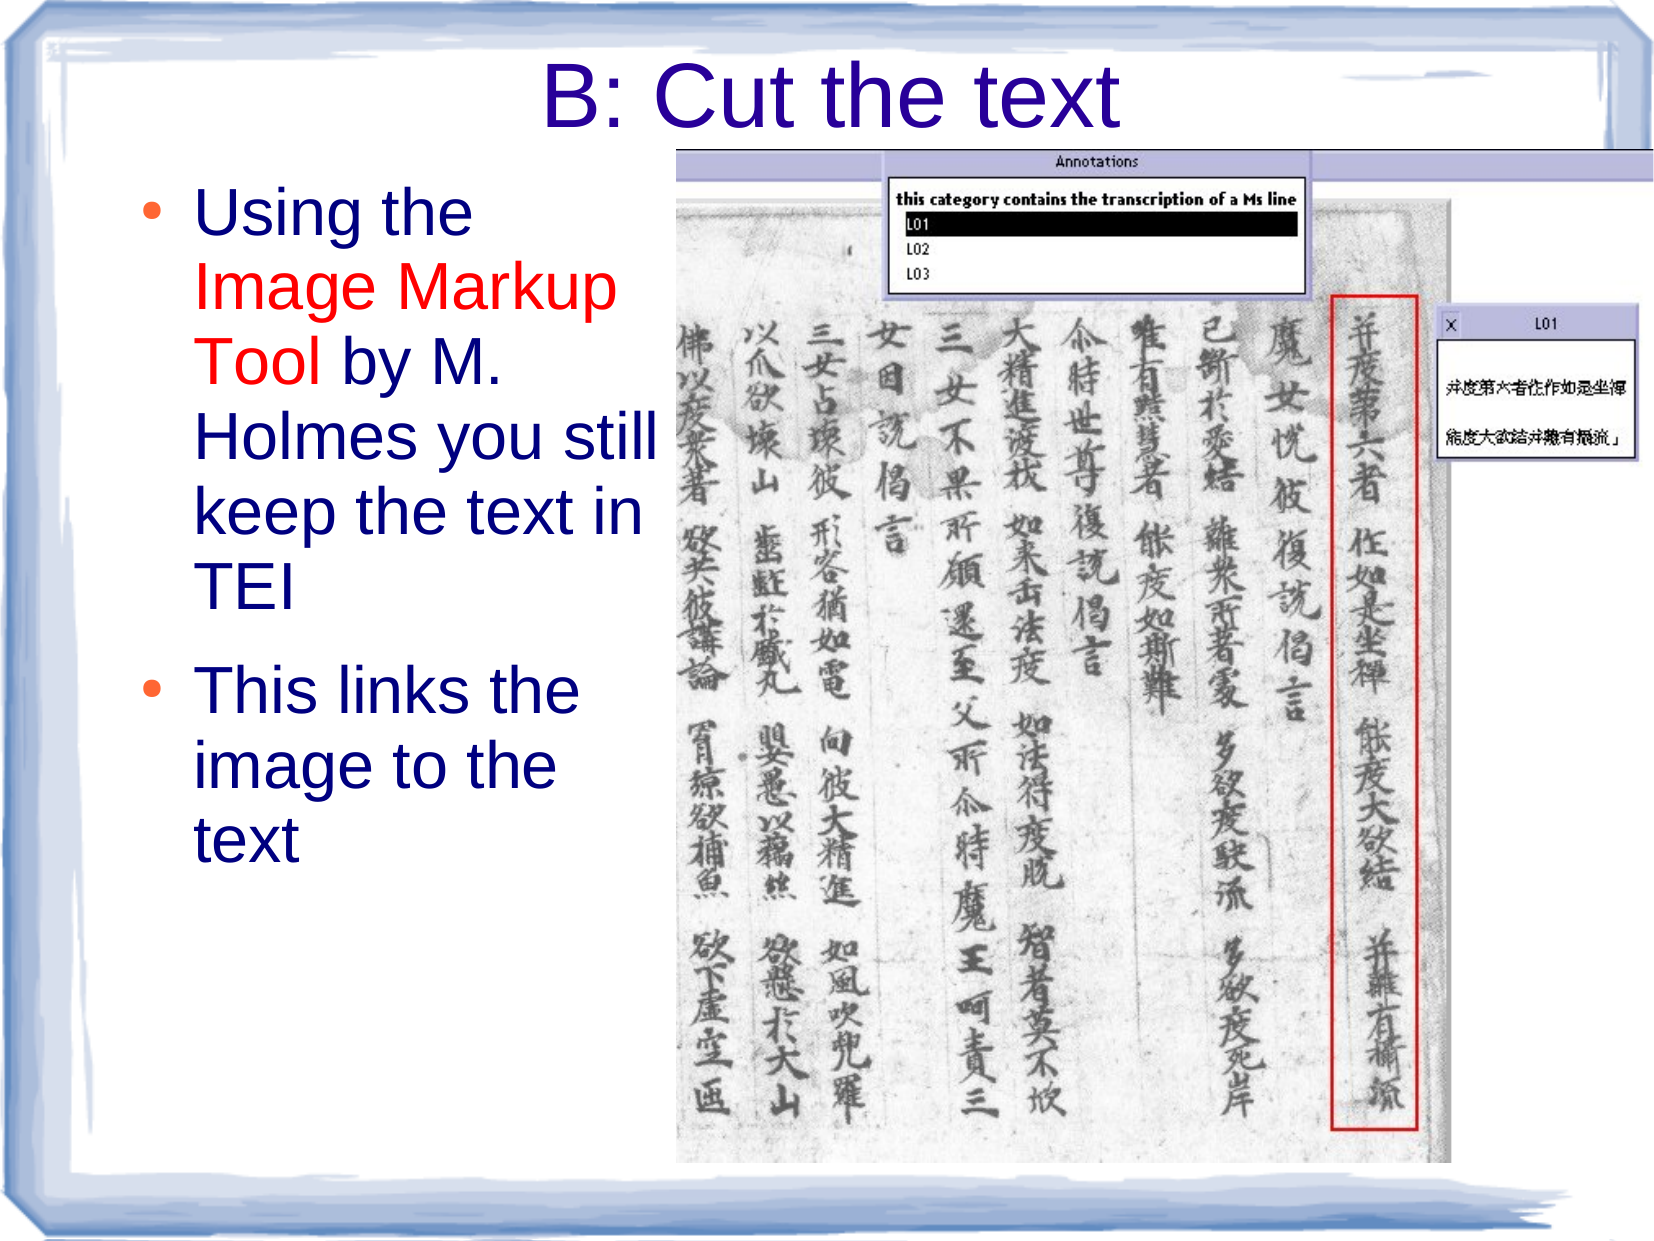

# B: Cut the text
Using the Image Markup Tool by M. Holmes you still keep the text in TEI
This links the image to the text